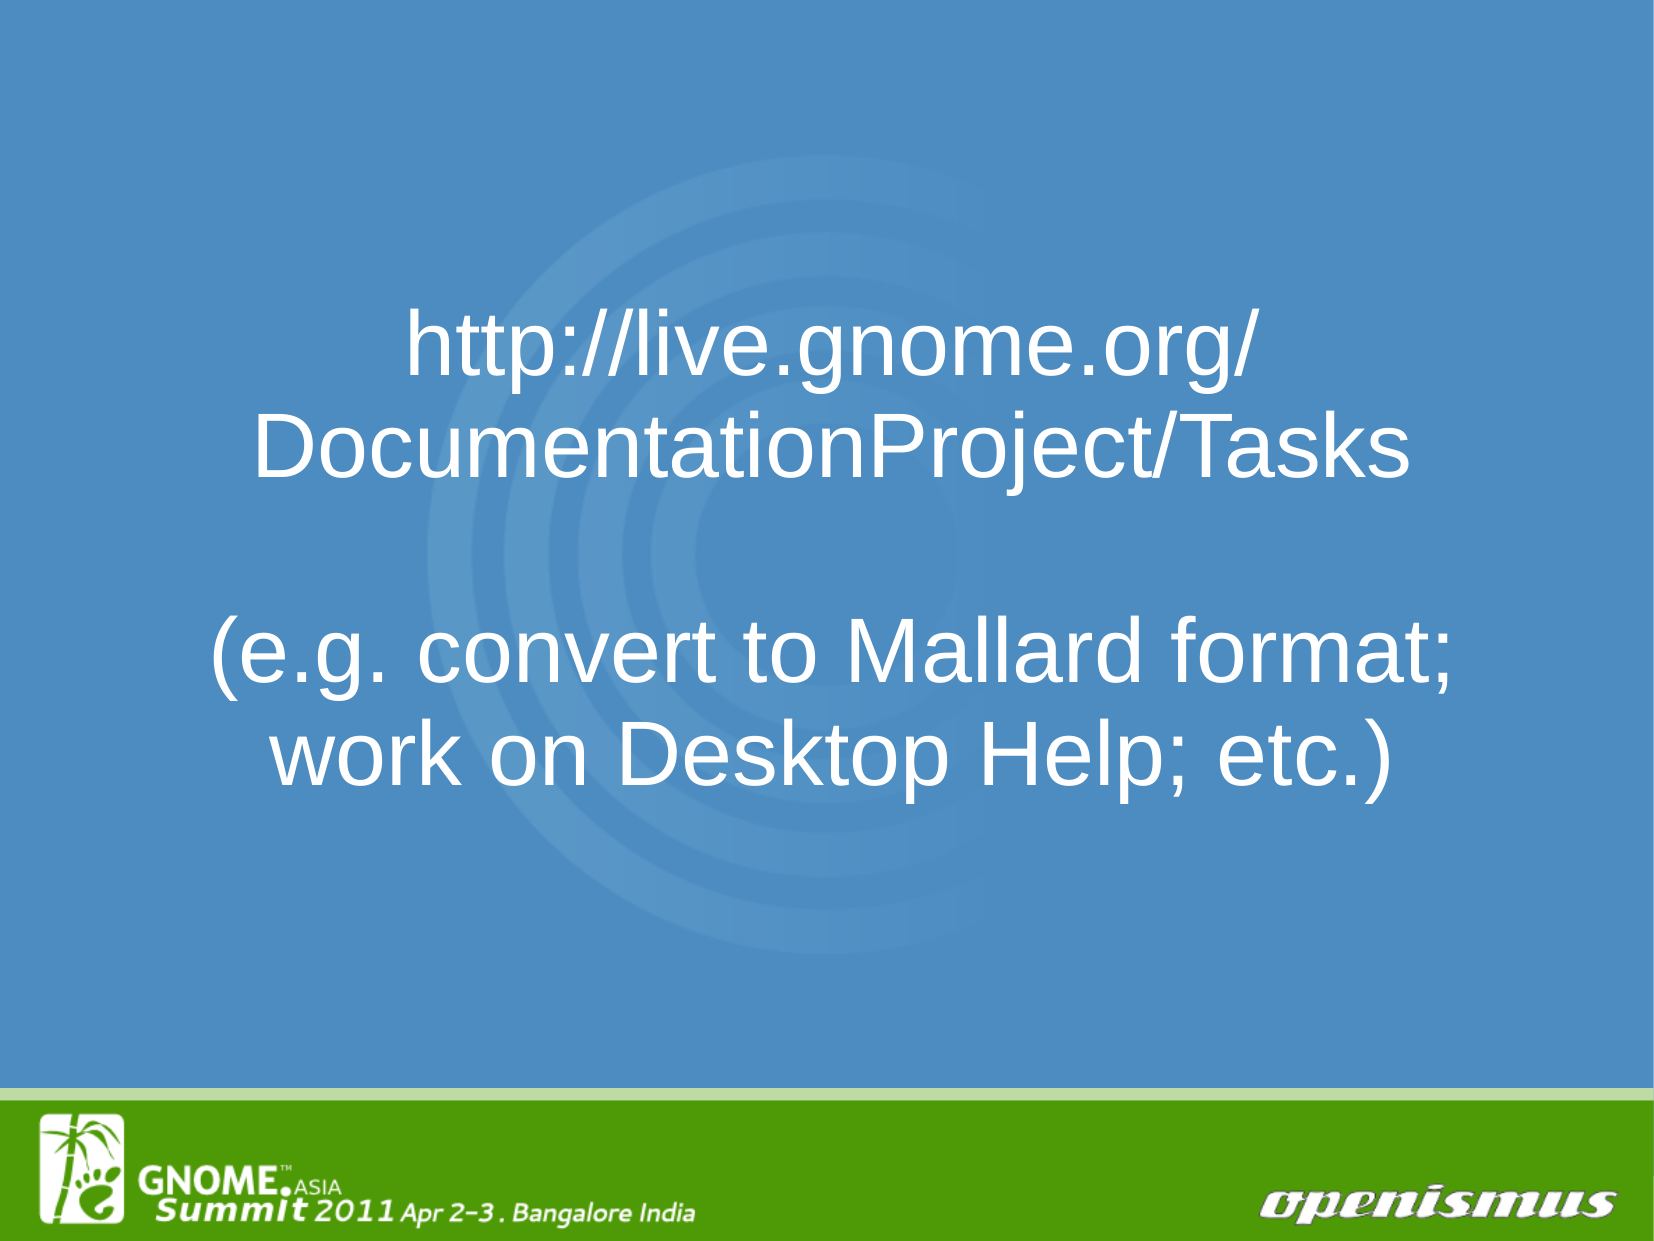

# http://live.gnome.org/ DocumentationProject/Tasks (e.g. convert to Mallard format; work on Desktop Help; etc.)